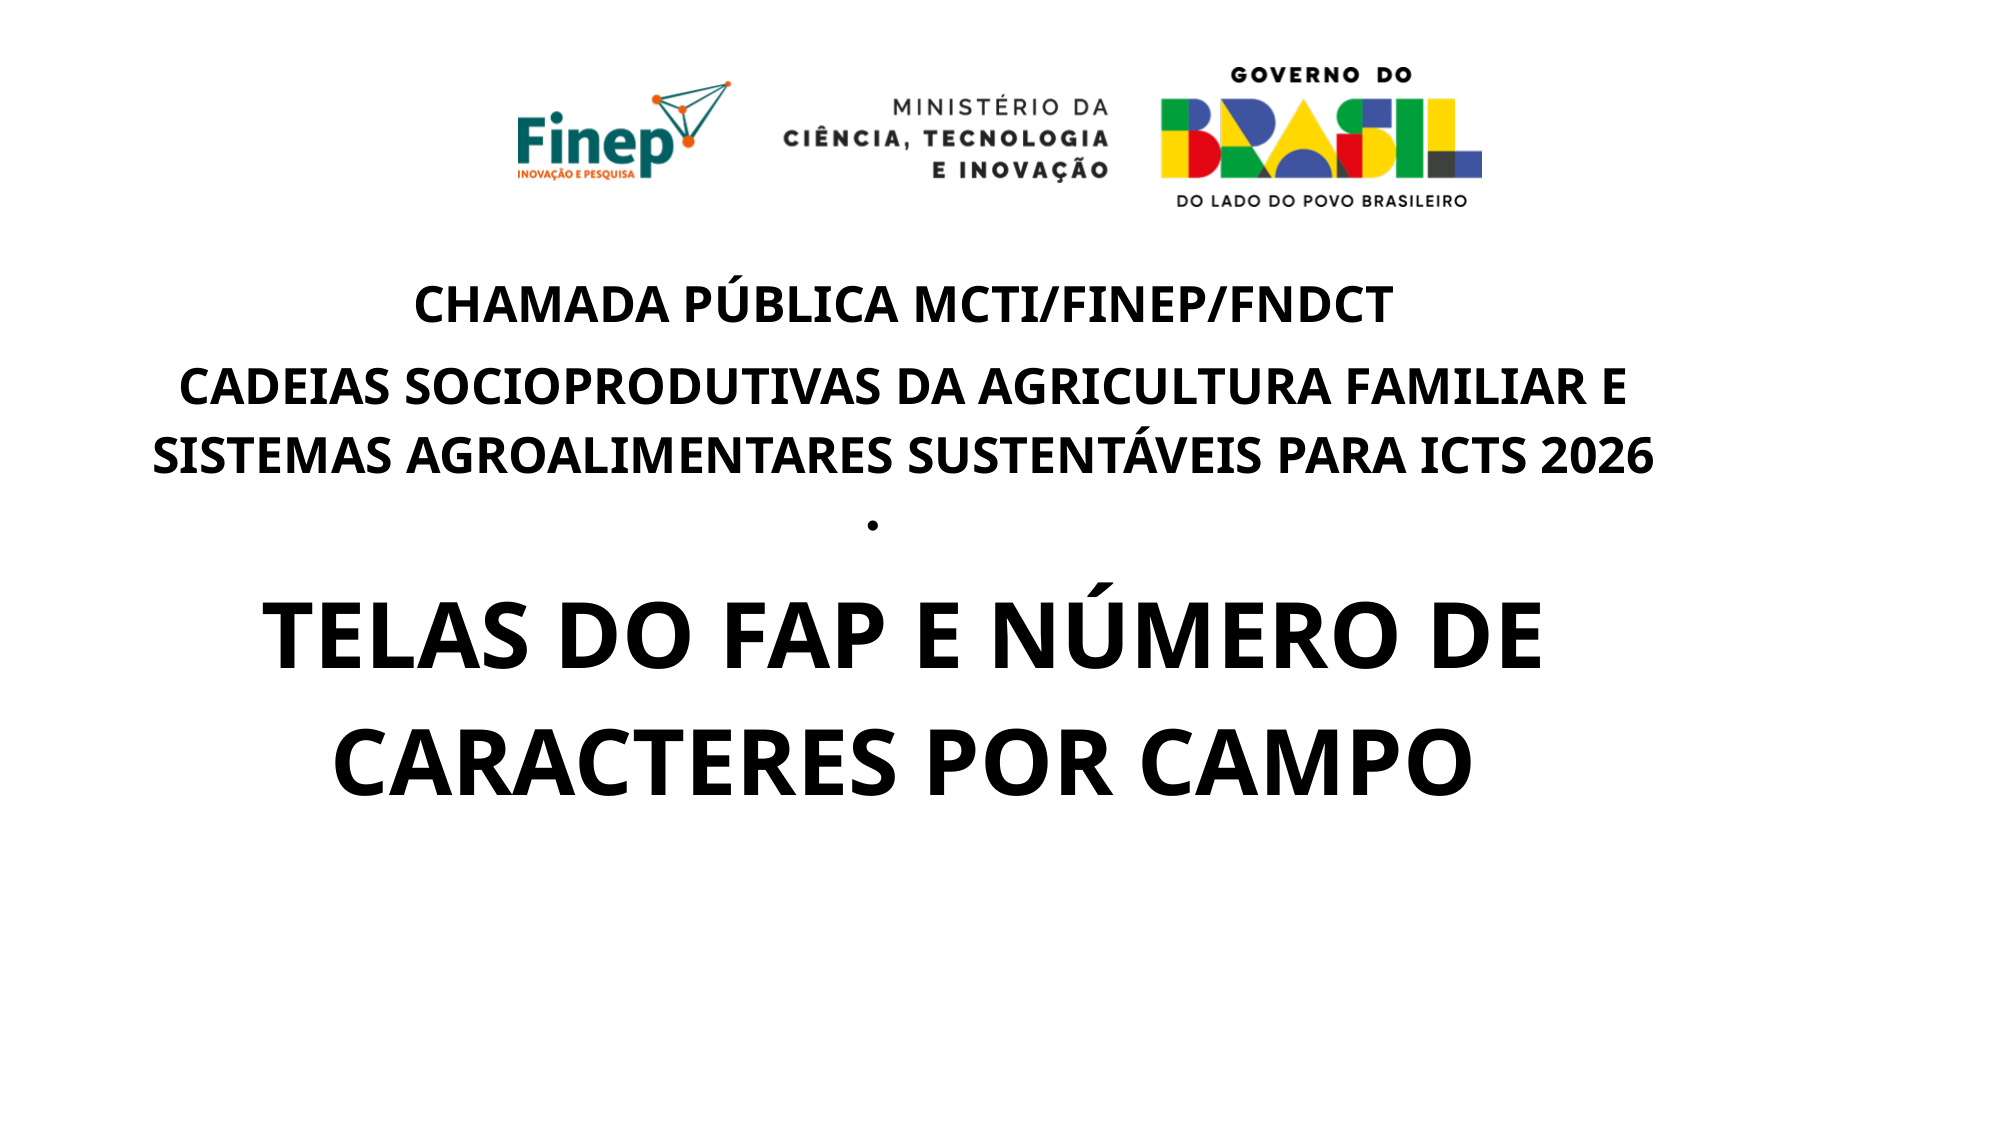

# CHAMADA PÚBLICA MCTI/FINEP/FNDCT
CADEIAS SOCIOPRODUTIVAS DA AGRICULTURA FAMILIAR E SISTEMAS AGROALIMENTARES SUSTENTÁVEIS PARA ICTS 2026
TELAS DO FAP E NÚMERO DE CARACTERES POR CAMPO